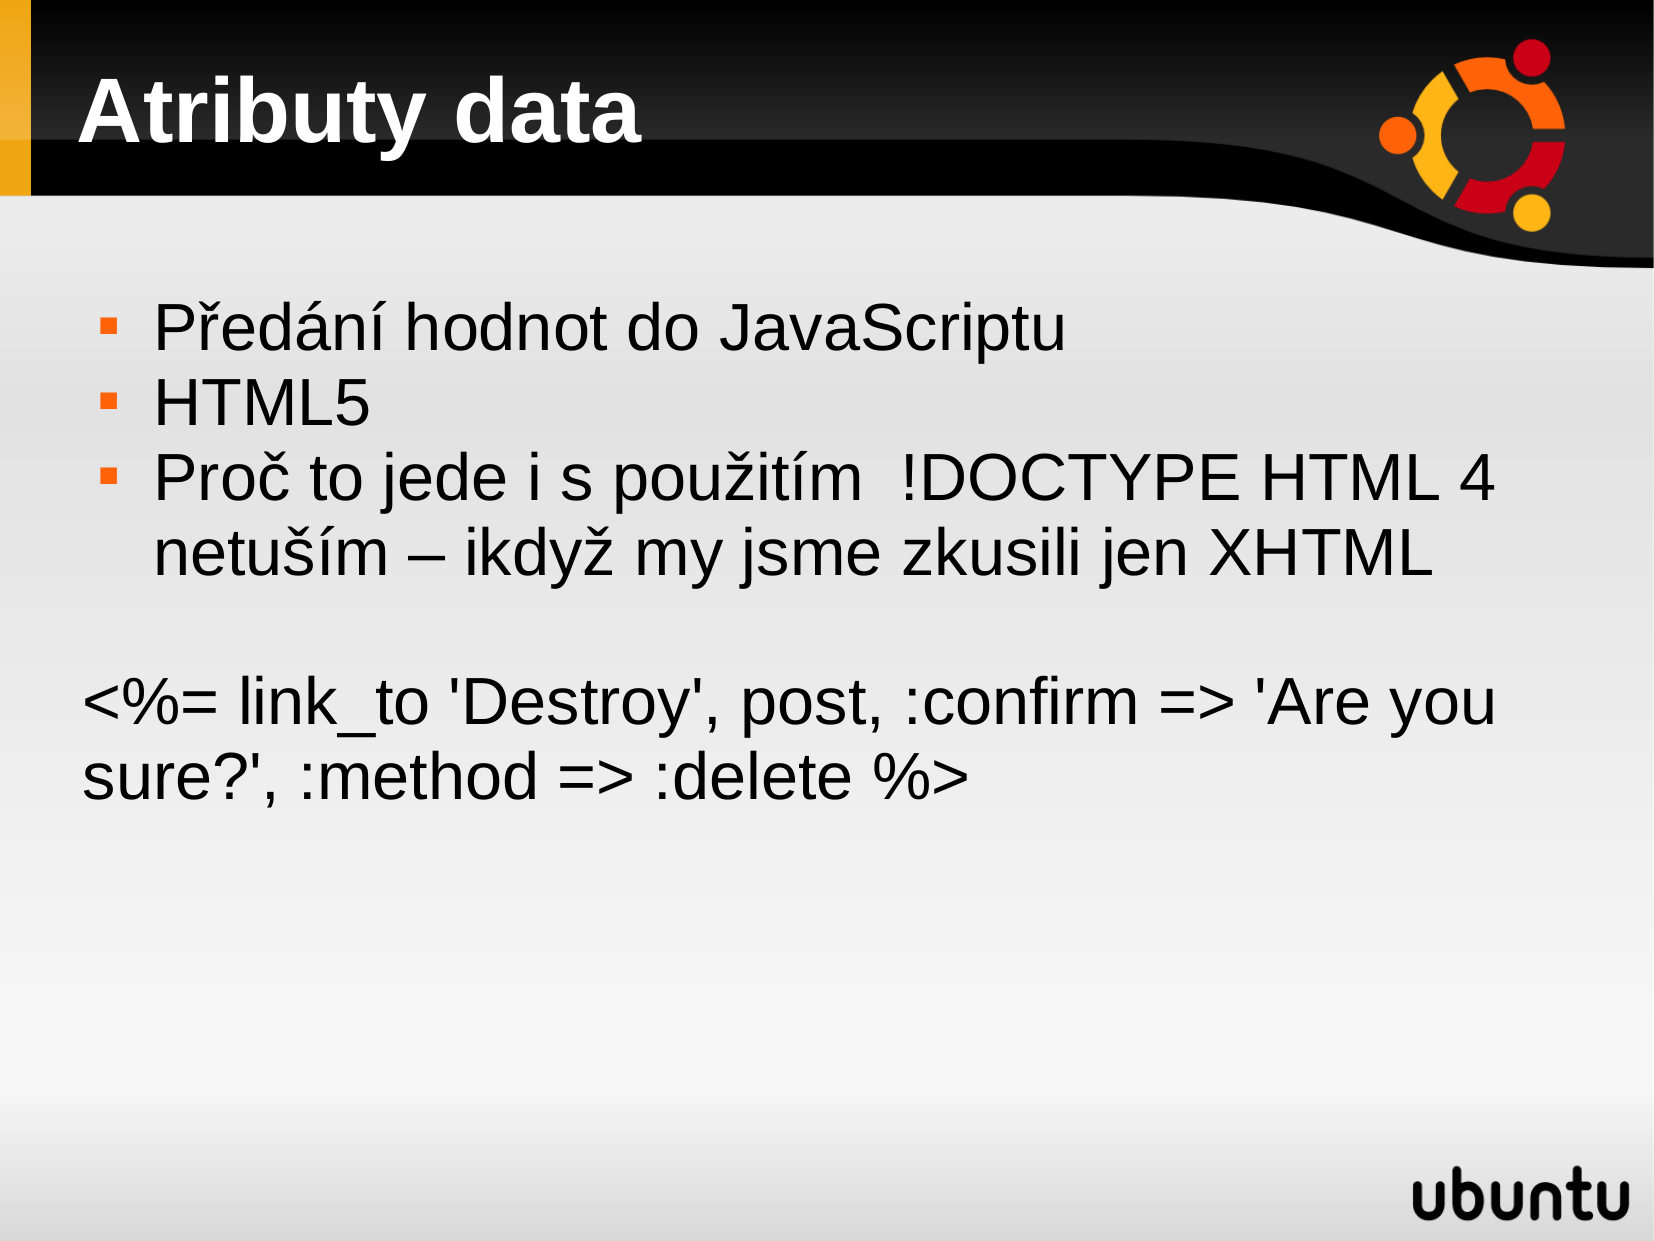

# Atributy data
Předání hodnot do JavaScriptu
HTML5
Proč to jede i s použitím !DOCTYPE HTML 4 netuším – ikdyž my jsme zkusili jen XHTML
<%= link_to 'Destroy', post, :confirm => 'Are you sure?', :method => :delete %>